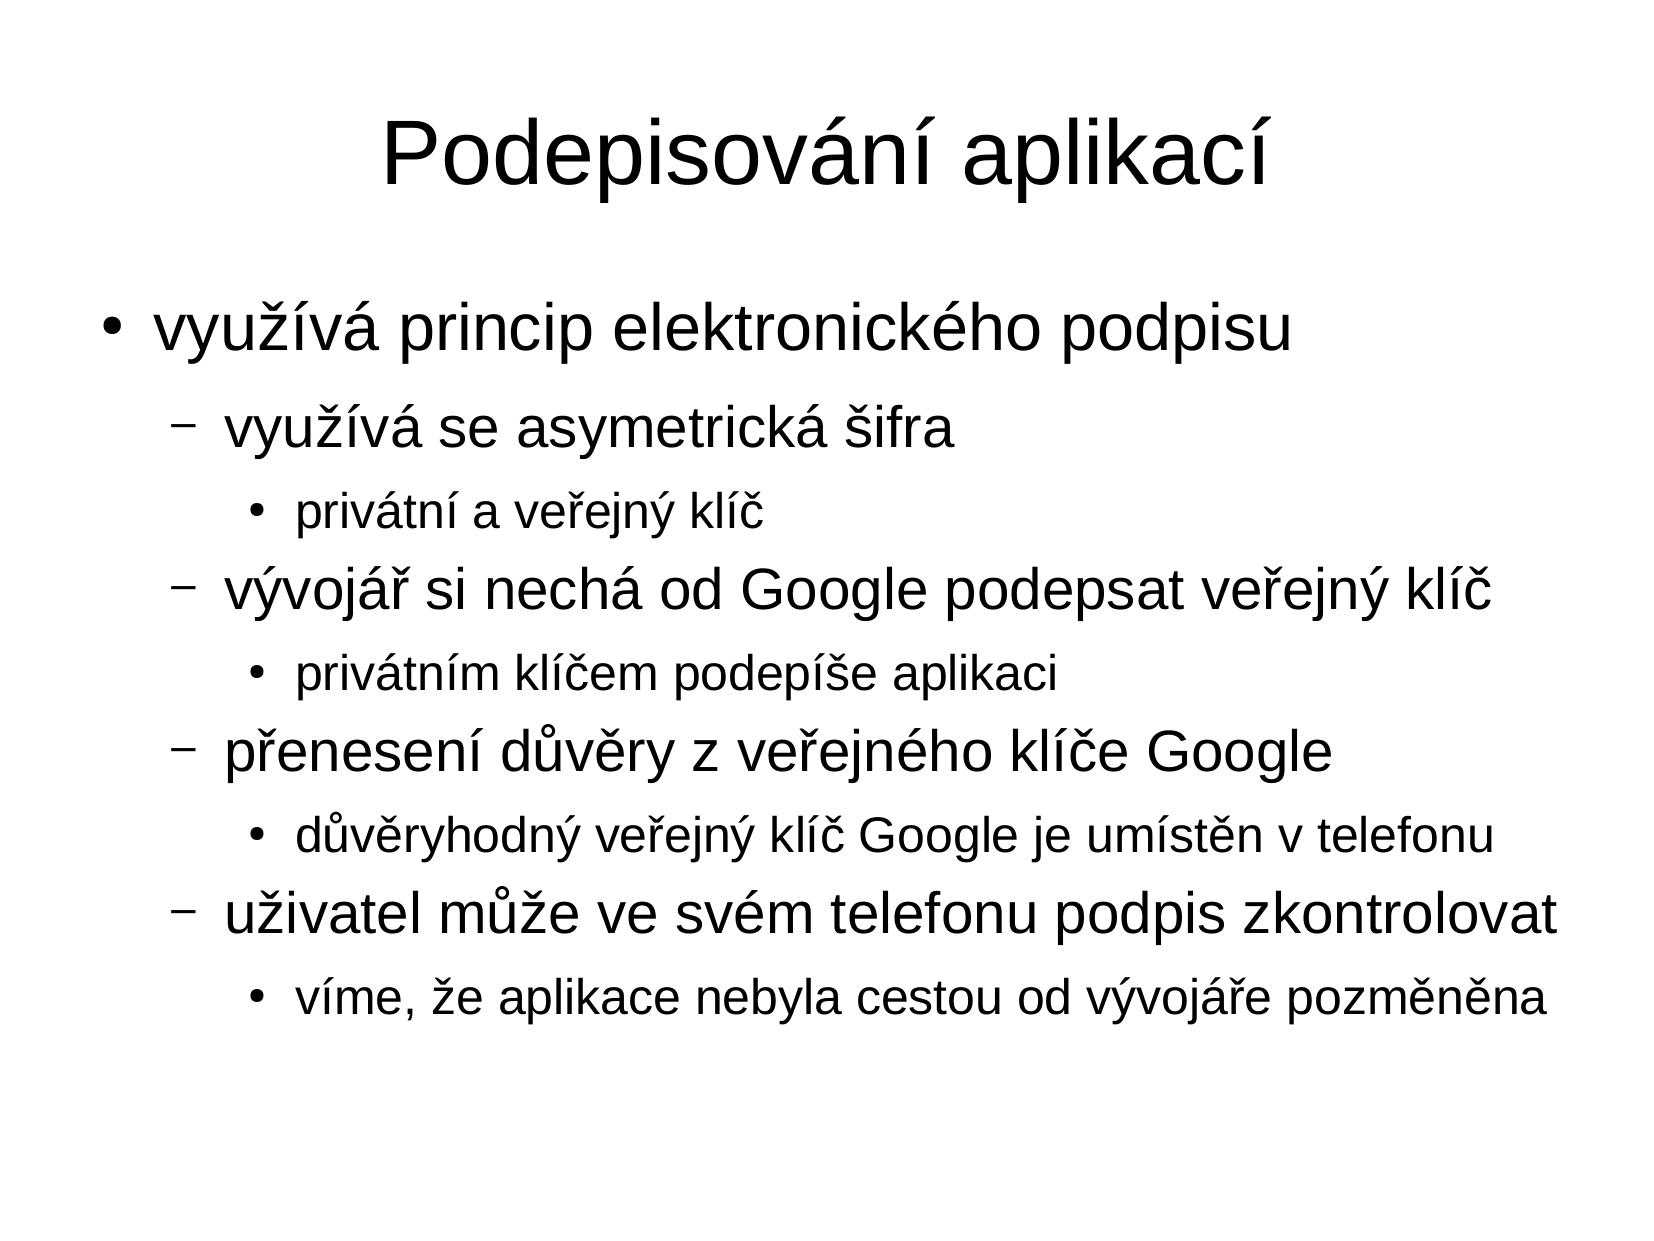

# Podepisování aplikací
využívá princip elektronického podpisu
využívá se asymetrická šifra
privátní a veřejný klíč
vývojář si nechá od Google podepsat veřejný klíč
privátním klíčem podepíše aplikaci
přenesení důvěry z veřejného klíče Google
důvěryhodný veřejný klíč Google je umístěn v telefonu
uživatel může ve svém telefonu podpis zkontrolovat
víme, že aplikace nebyla cestou od vývojáře pozměněna